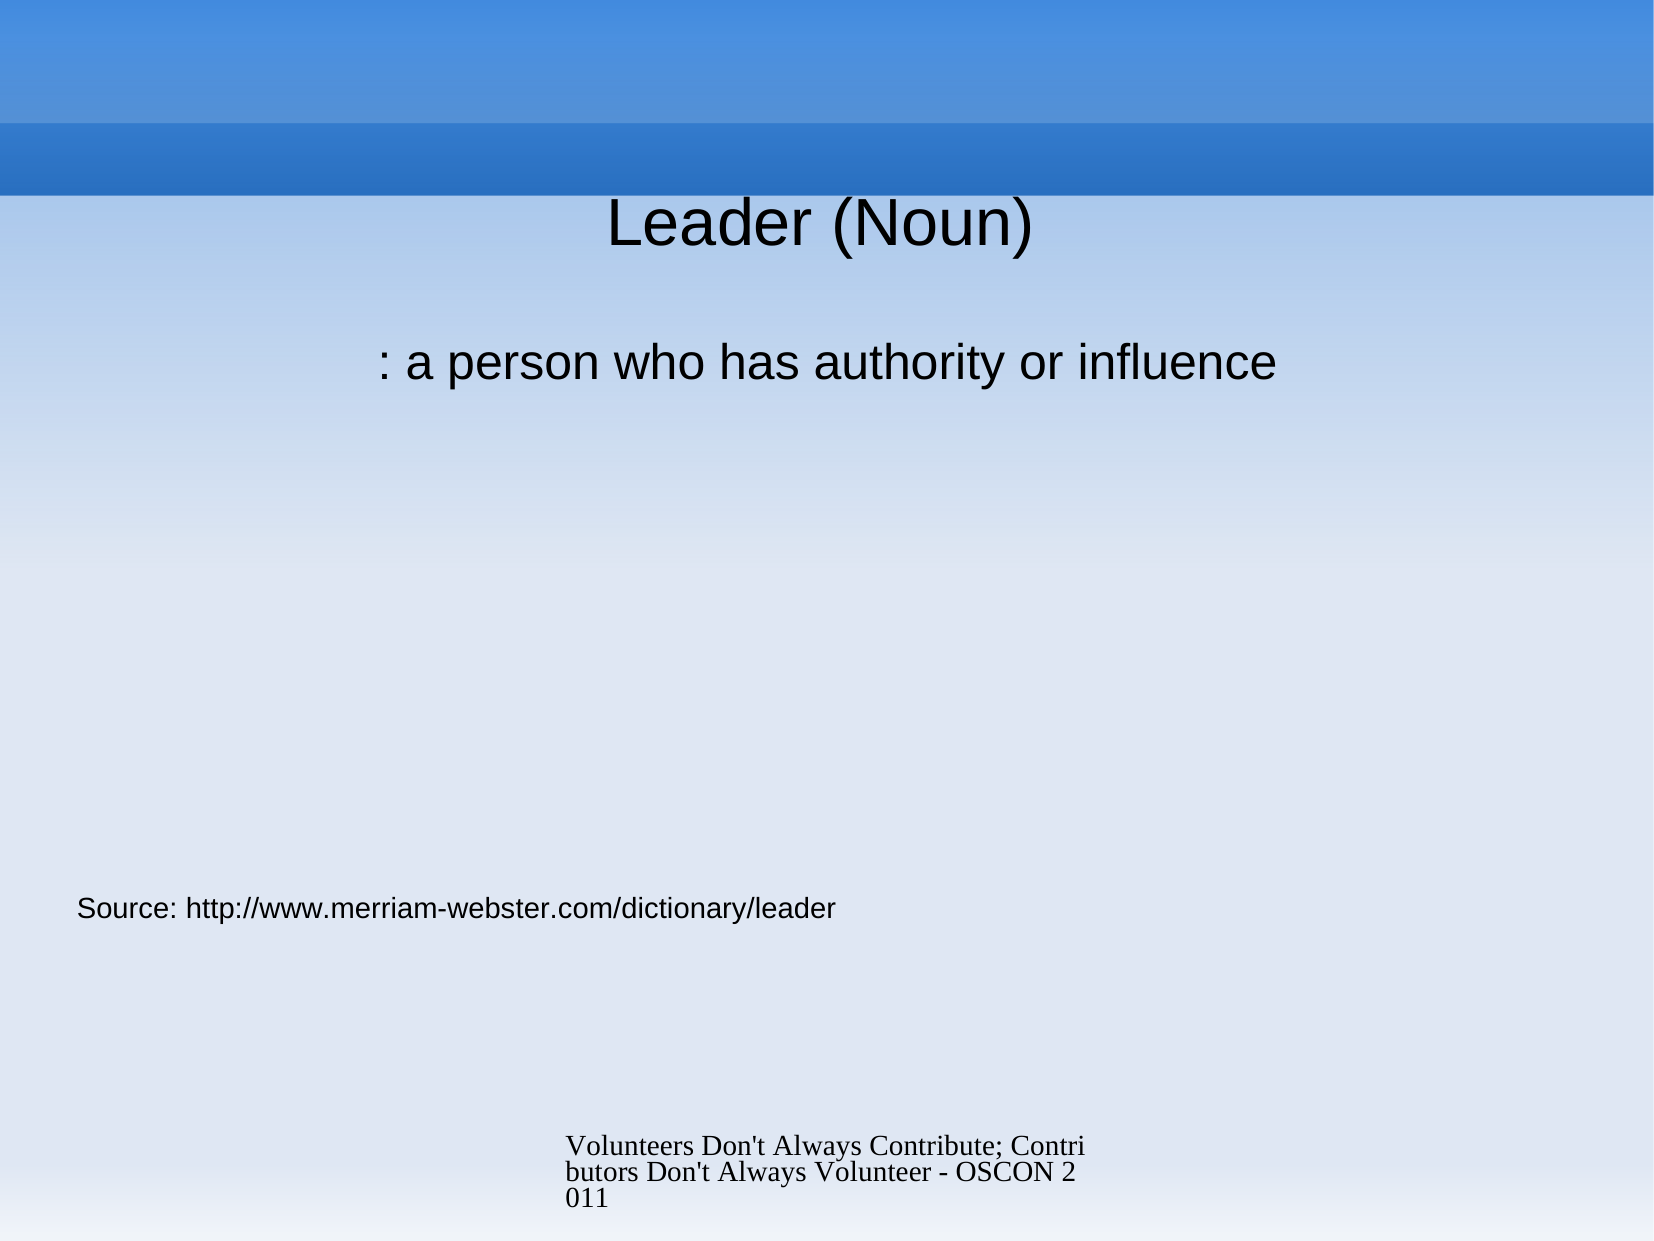

# Leader (Noun)
 : a person who has authority or influence
Source: http://www.merriam-webster.com/dictionary/leader
Volunteers Don't Always Contribute; Contributors Don't Always Volunteer - OSCON 2011